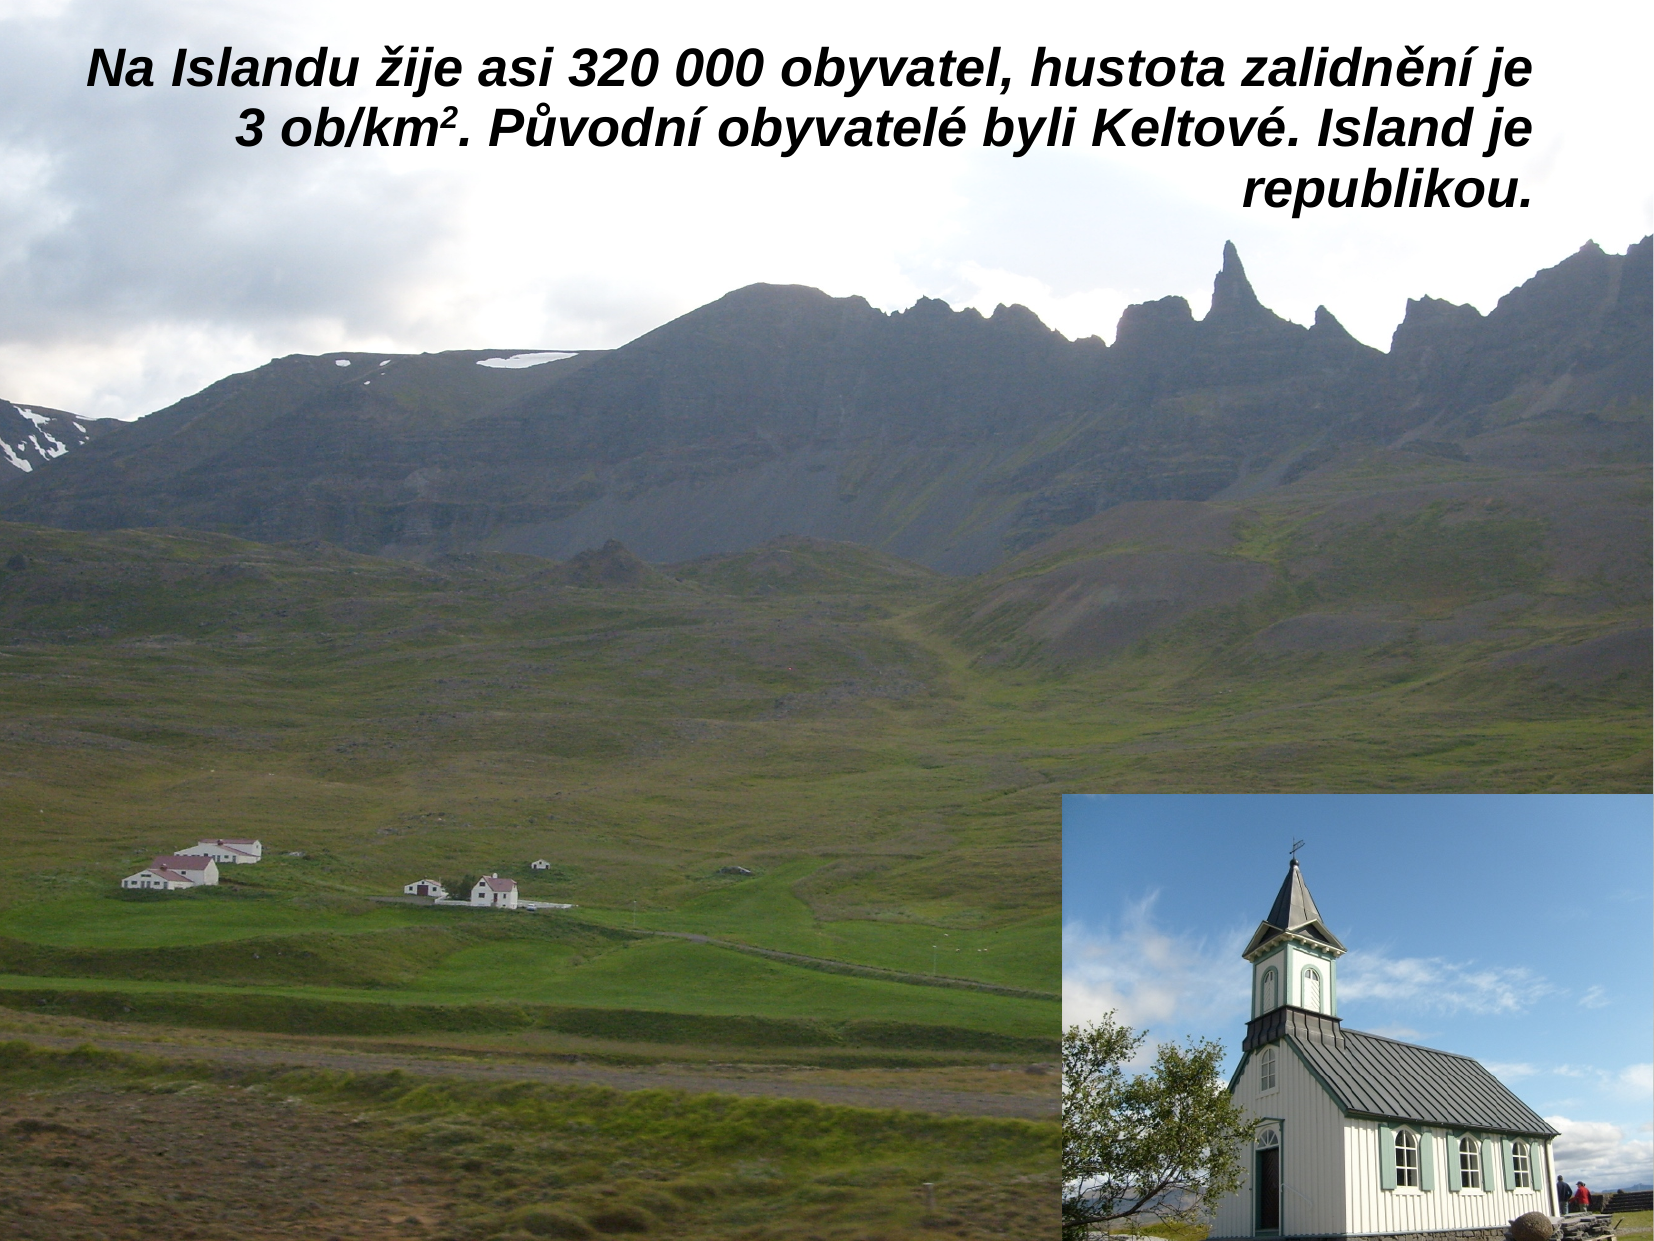

# Na Islandu žije asi 320 000 obyvatel, hustota zalidnění je 3 ob/km2. Původní obyvatelé byli Keltové. Island je republikou.